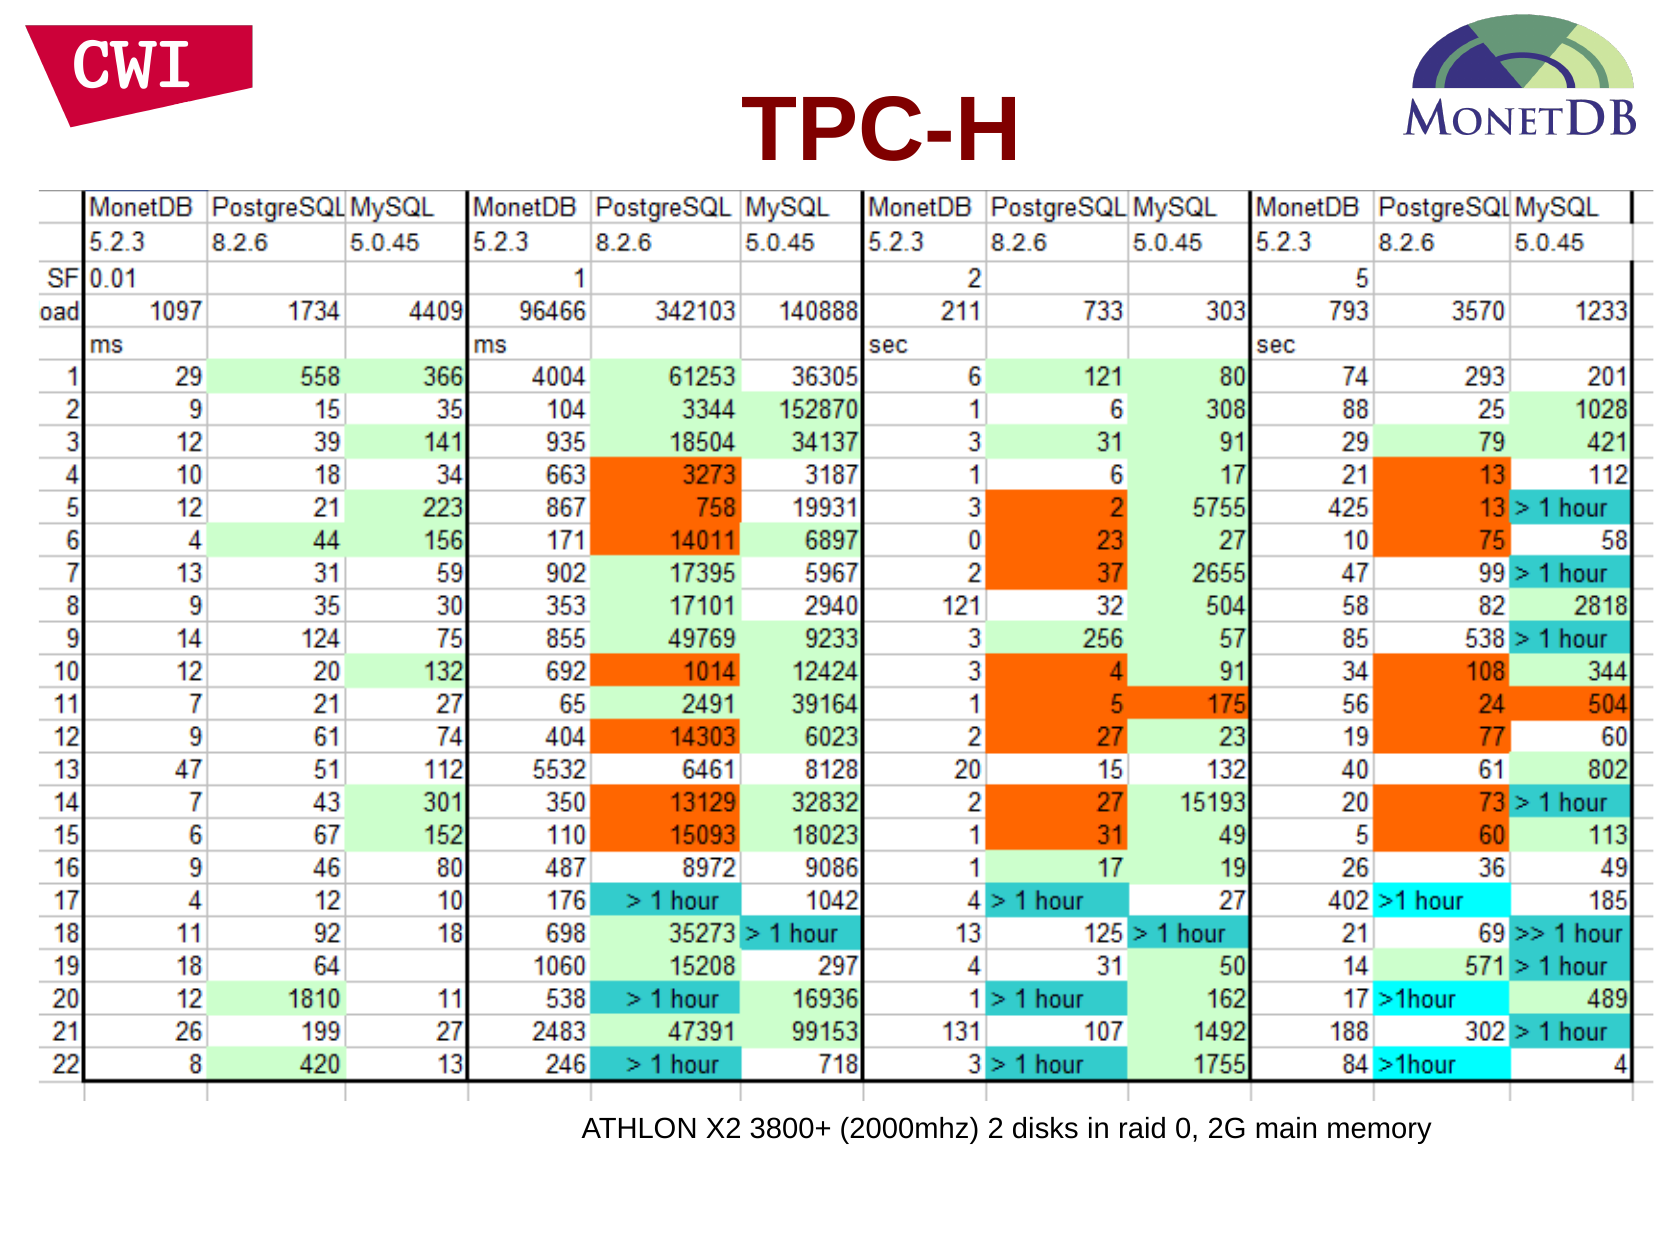

# TPC-H
ATHLON X2 3800+ (2000mhz) 2 disks in raid 0, 2G main memory